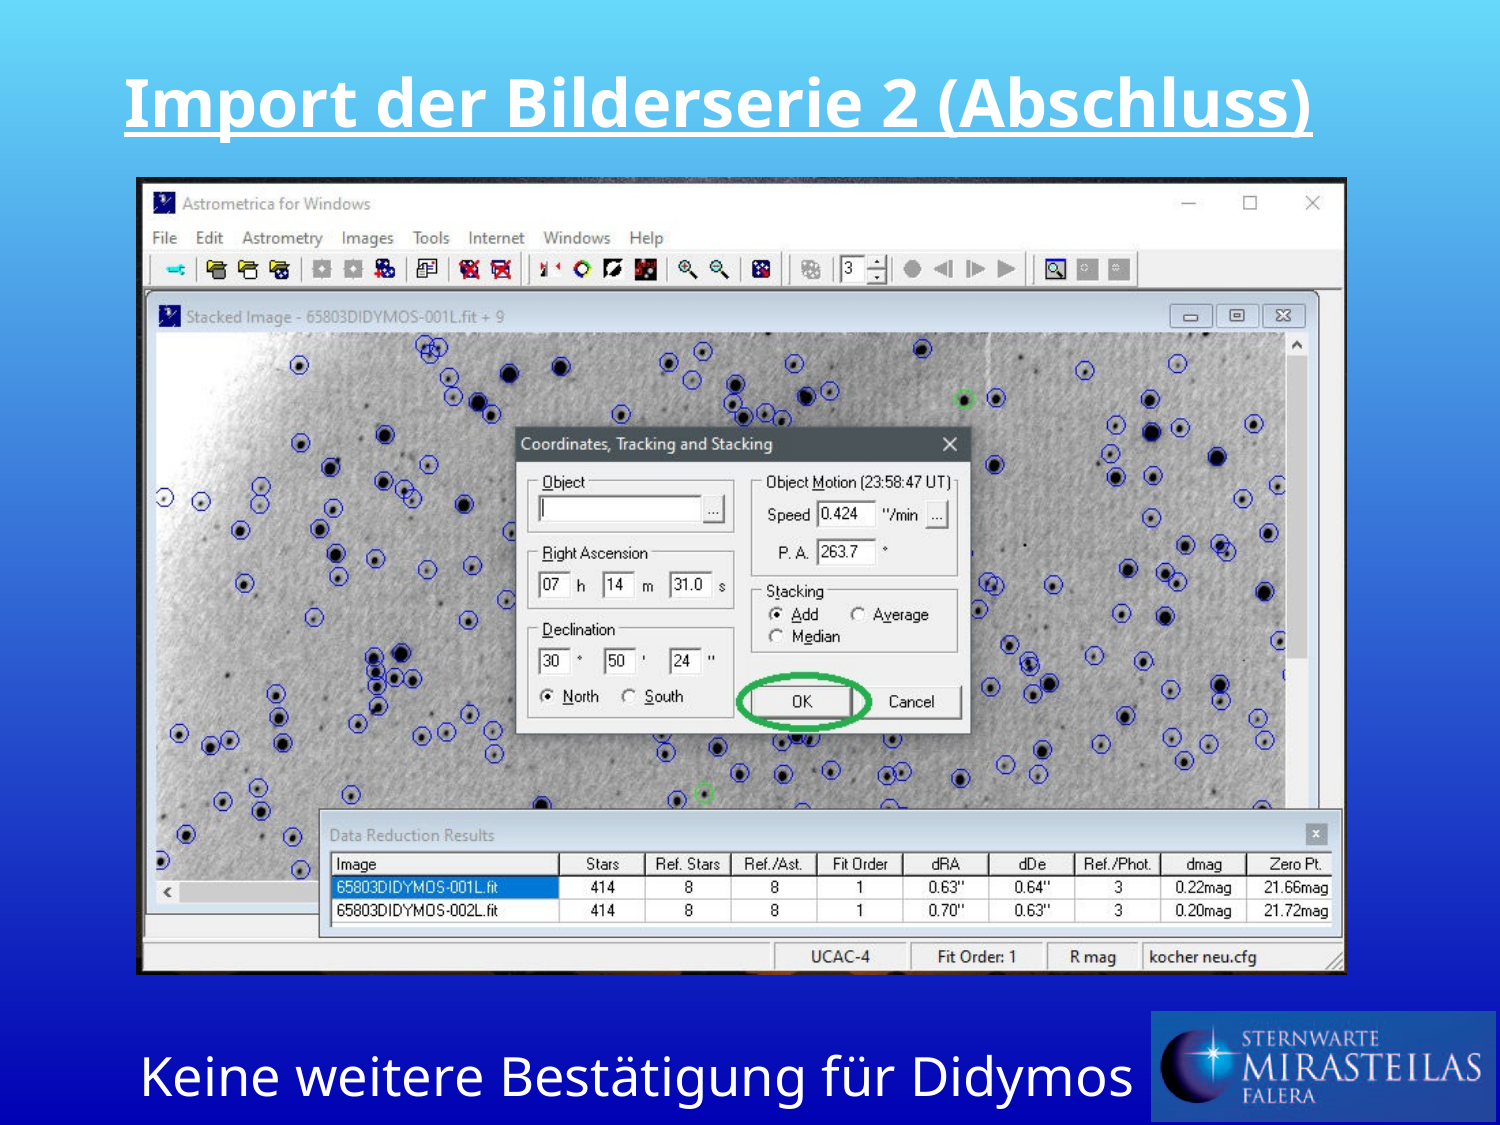

Import der Bilderserie 2 (Abschluss)
 Keine weitere Bestätigung für Didymos